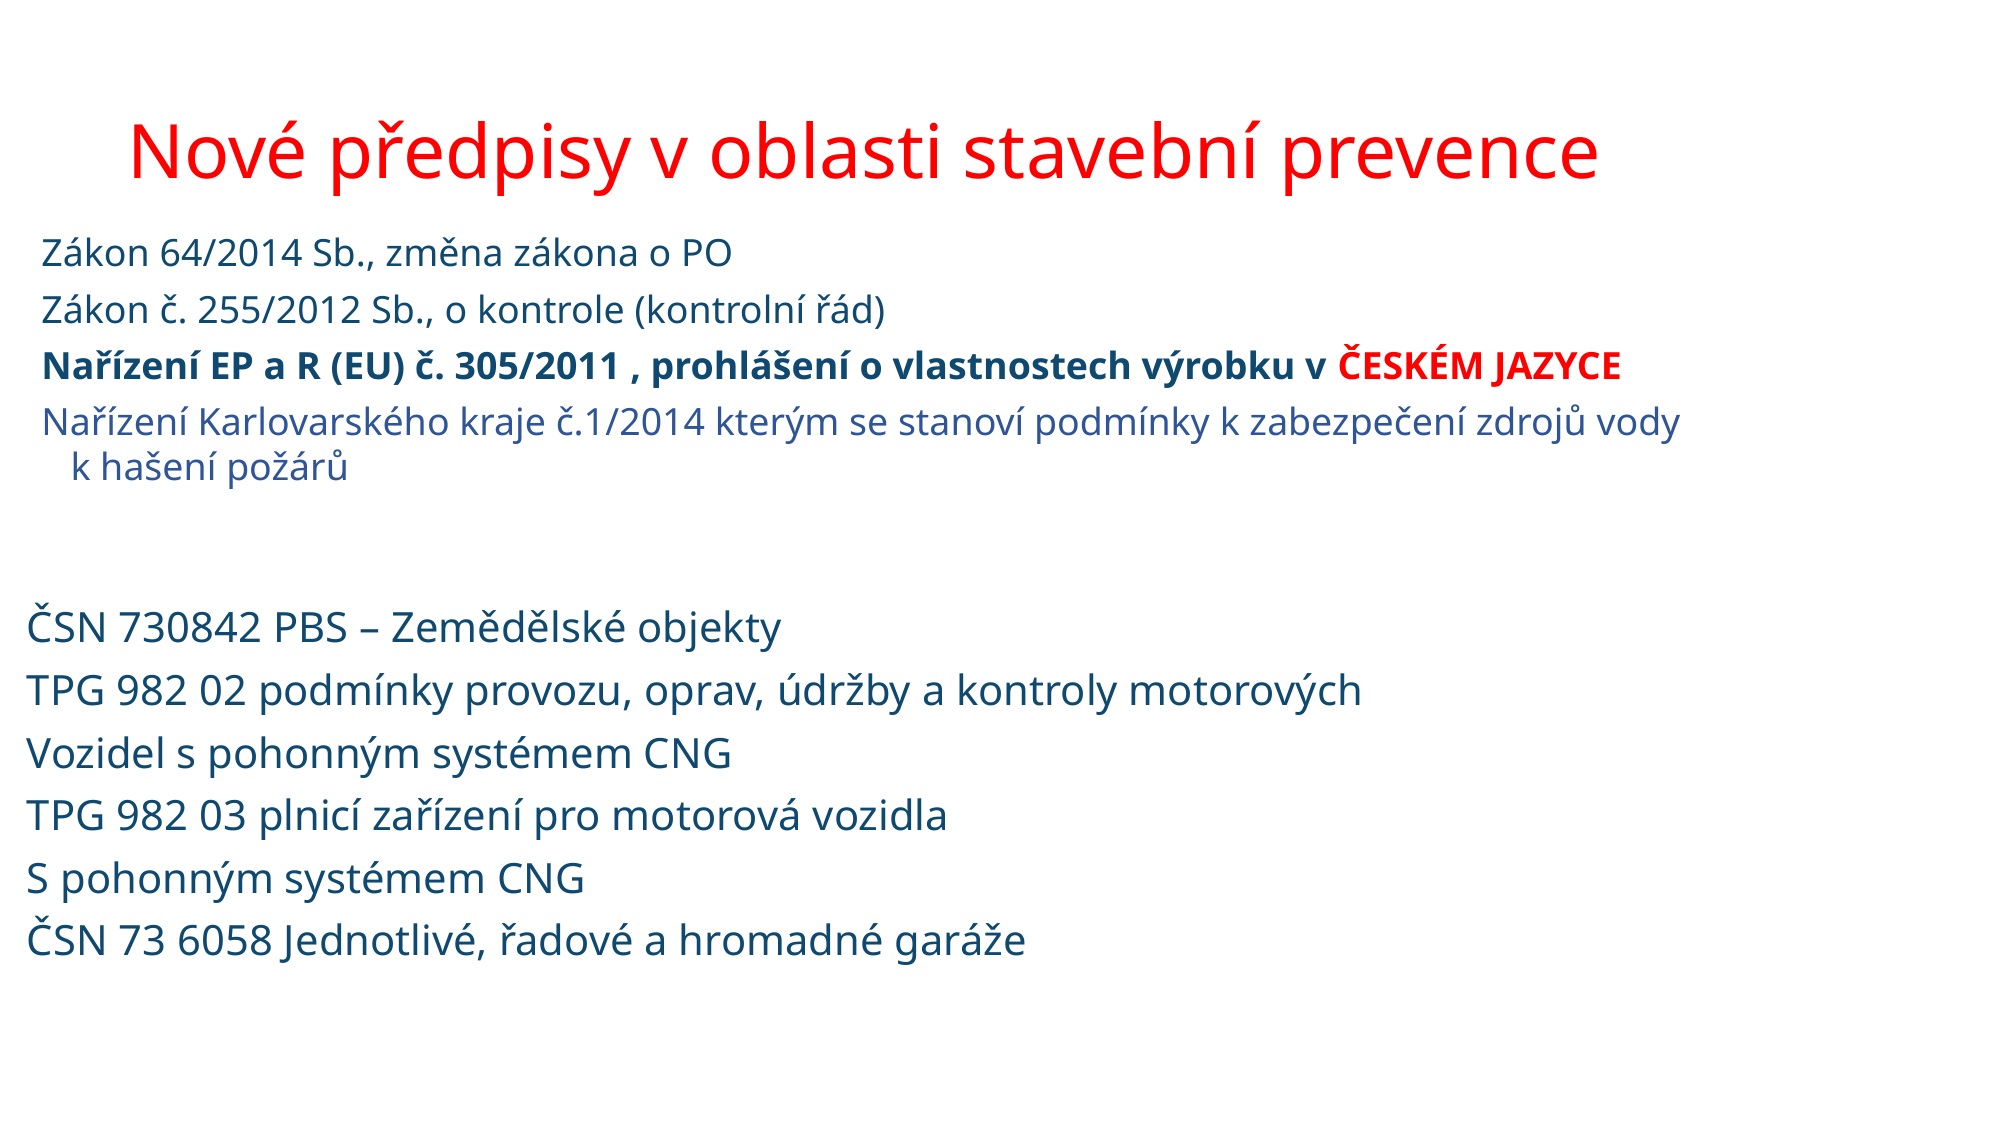

# Nové předpisy v oblasti stavební prevence
Zákon 64/2014 Sb., změna zákona o PO
Zákon č. 255/2012 Sb., o kontrole (kontrolní řád)
Nařízení EP a R (EU) č. 305/2011 , prohlášení o vlastnostech výrobku v ČESKÉM JAZYCE
Nařízení Karlovarského kraje č.1/2014 kterým se stanoví podmínky k zabezpečení zdrojů vody k hašení požárů
ČSN 730842 PBS – Zemědělské objekty
TPG 982 02 podmínky provozu, oprav, údržby a kontroly motorových
Vozidel s pohonným systémem CNG
TPG 982 03 plnicí zařízení pro motorová vozidla
S pohonným systémem CNG
ČSN 73 6058 Jednotlivé, řadové a hromadné garáže